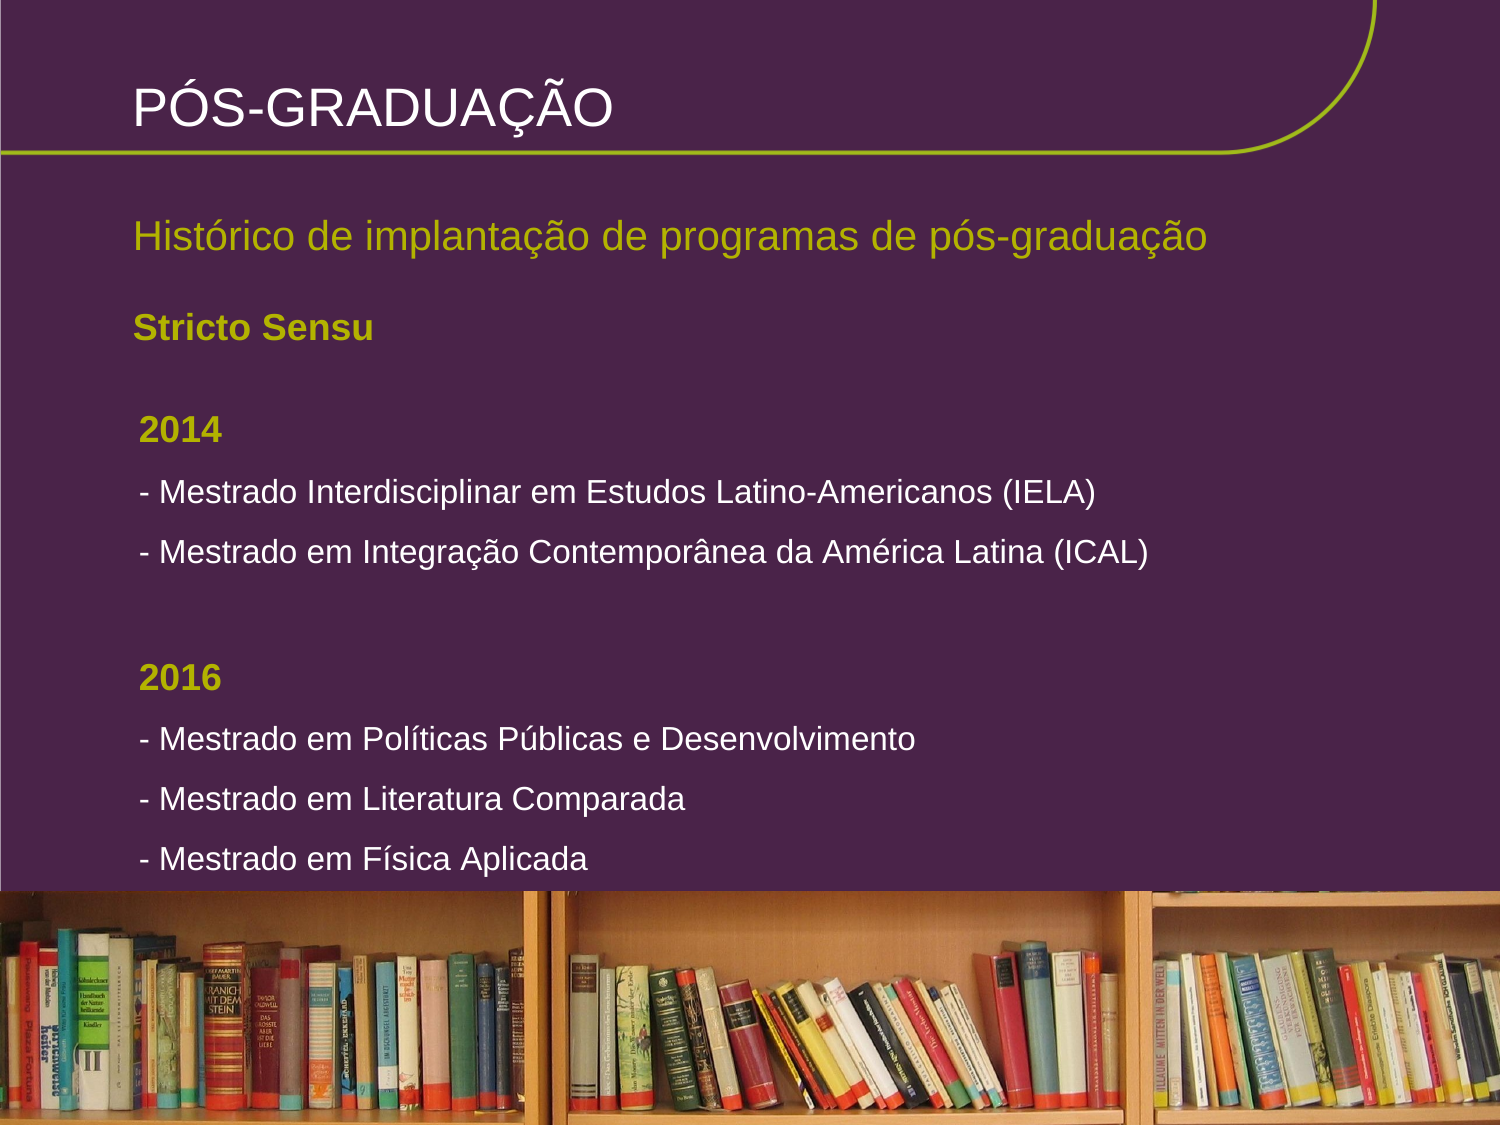

PÓS-GRADUAÇÃO
Histórico de implantação de programas de pós-graduação
Stricto Sensu
2014
- Mestrado Interdisciplinar em Estudos Latino-Americanos (IELA)
- Mestrado em Integração Contemporânea da América Latina (ICAL)
2016
- Mestrado em Políticas Públicas e Desenvolvimento
- Mestrado em Literatura Comparada
- Mestrado em Física Aplicada